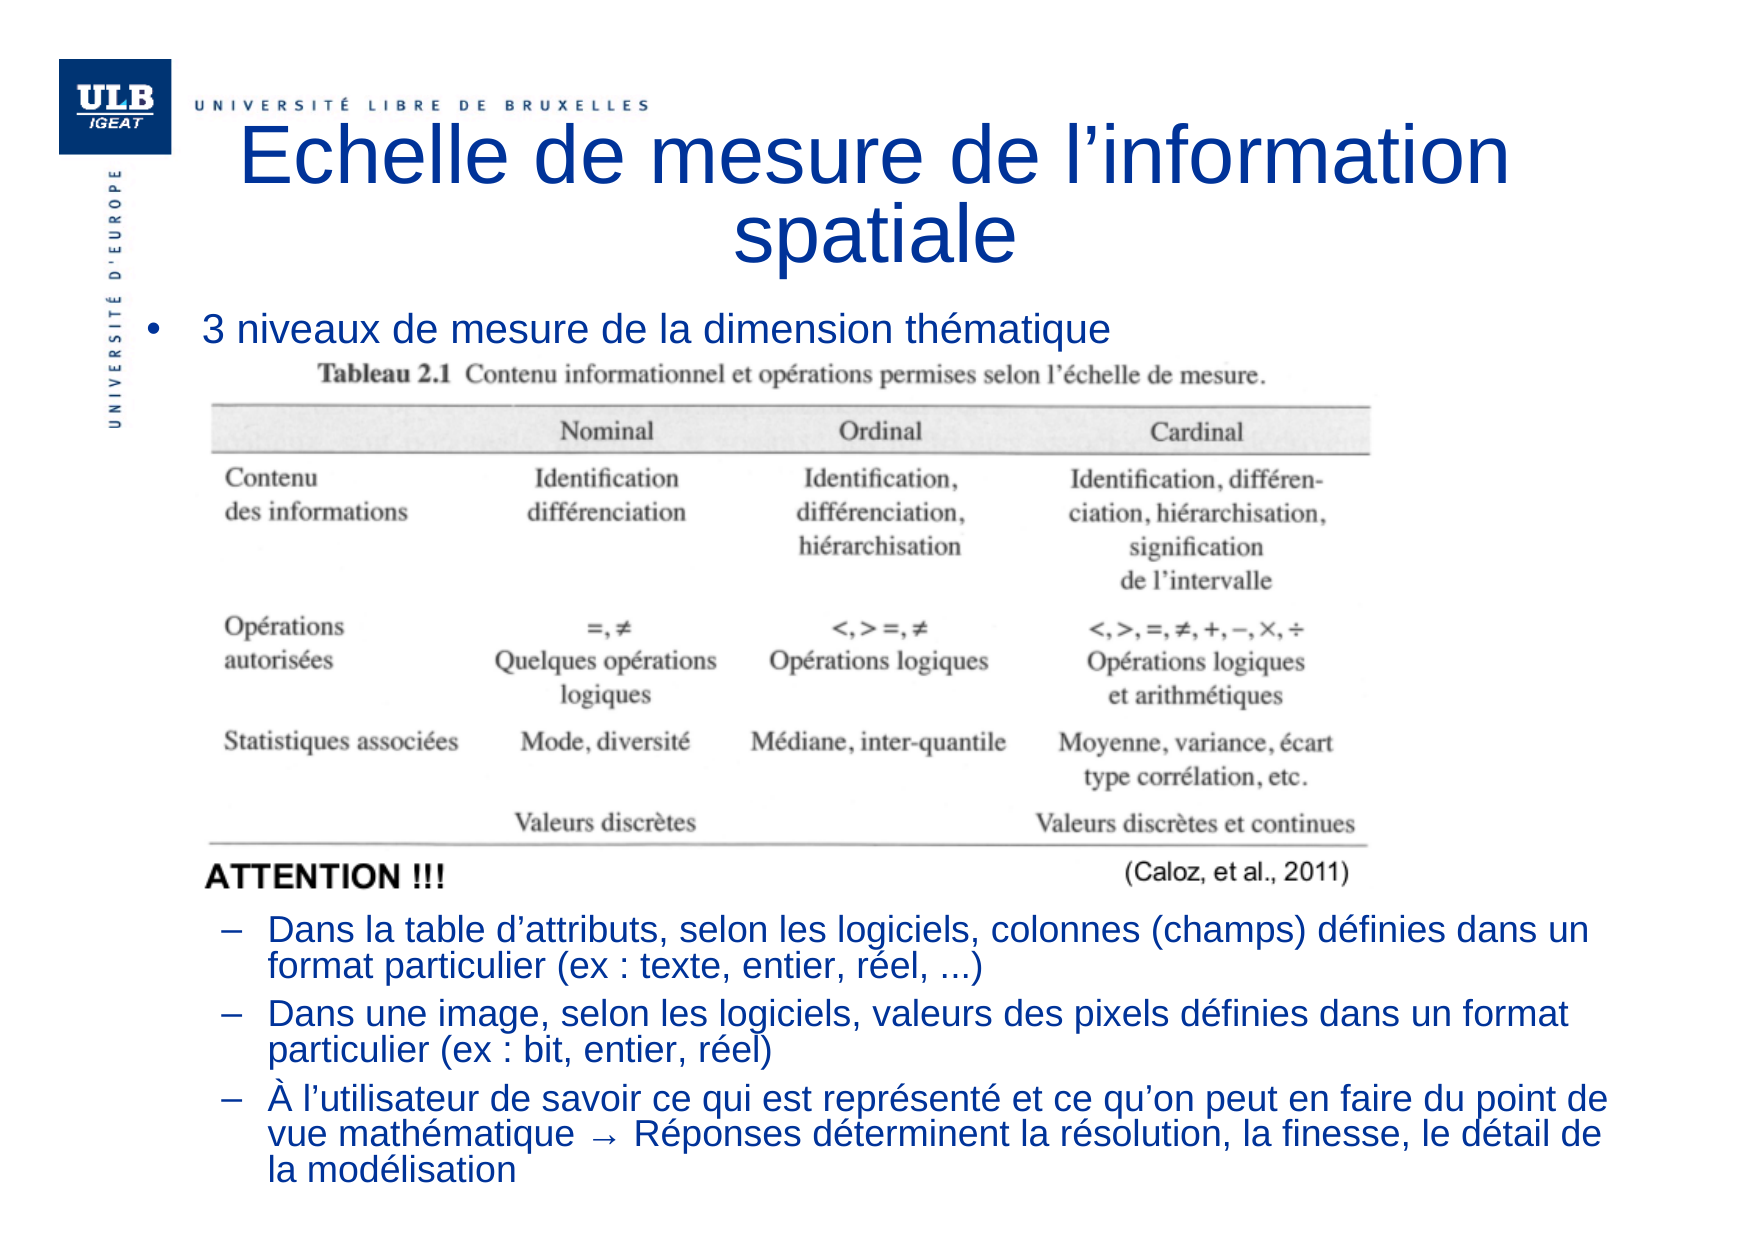

# Echelle de mesure de l’information spatiale
3 niveaux de mesure de la dimension thématique
Dans la table d’attributs, selon les logiciels, colonnes (champs) définies dans un format particulier (ex : texte, entier, réel, ...)
Dans une image, selon les logiciels, valeurs des pixels définies dans un format particulier (ex : bit, entier, réel)
À l’utilisateur de savoir ce qui est représenté et ce qu’on peut en faire du point de vue mathématique → Réponses déterminent la résolution, la finesse, le détail de la modélisation